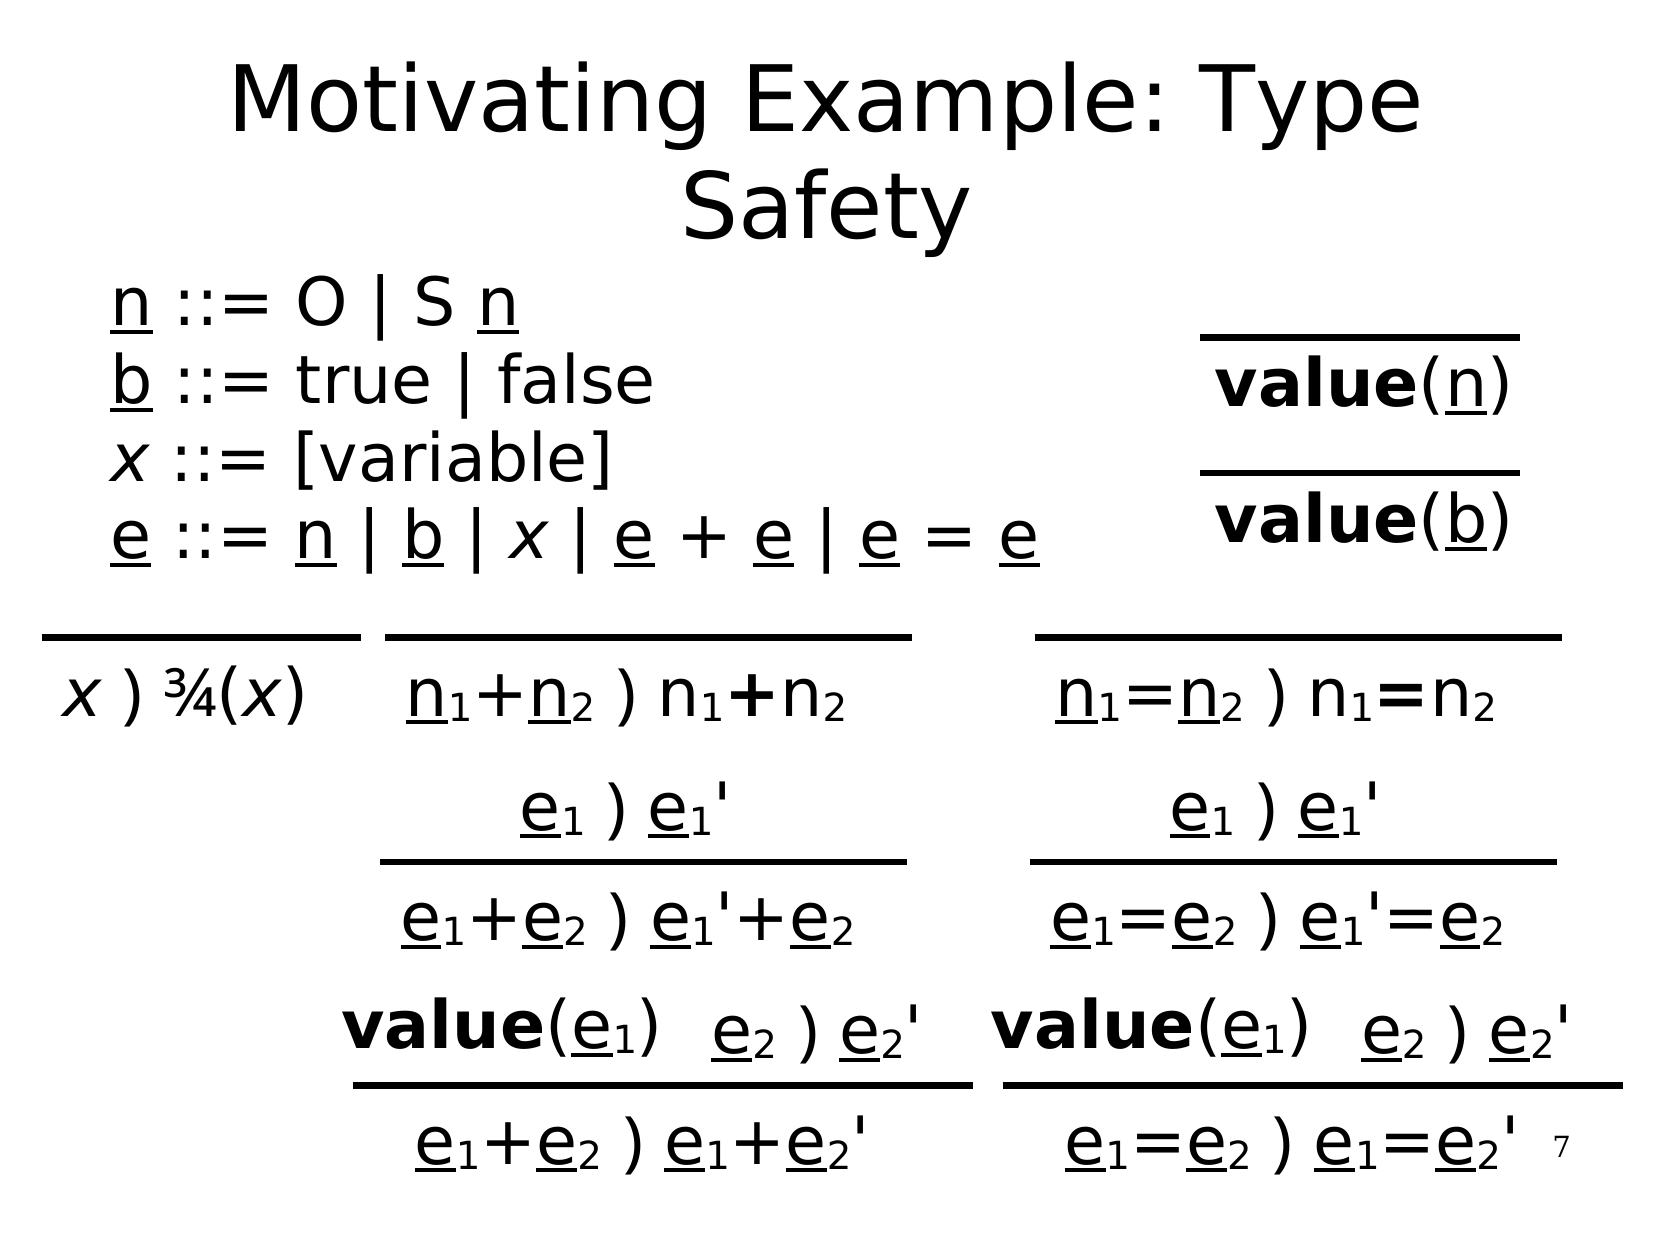

# Motivating Example: Type Safety
n ::= O | S n
b ::= true | false
x ::= [variable]
e ::= n | b | x | e + e | e = e
value(n)
value(b)
x ) ¾(x)
n1+n2 ) n1+n2
n1=n2 ) n1=n2
e1 ) e1'
e1=e2 ) e1'=e2
e2 ) e2'
value(e1)
e1=e2 ) e1=e2'
e1 ) e1'
e1+e2 ) e1'+e2
e2 ) e2'
value(e1)
e1+e2 ) e1+e2'
7